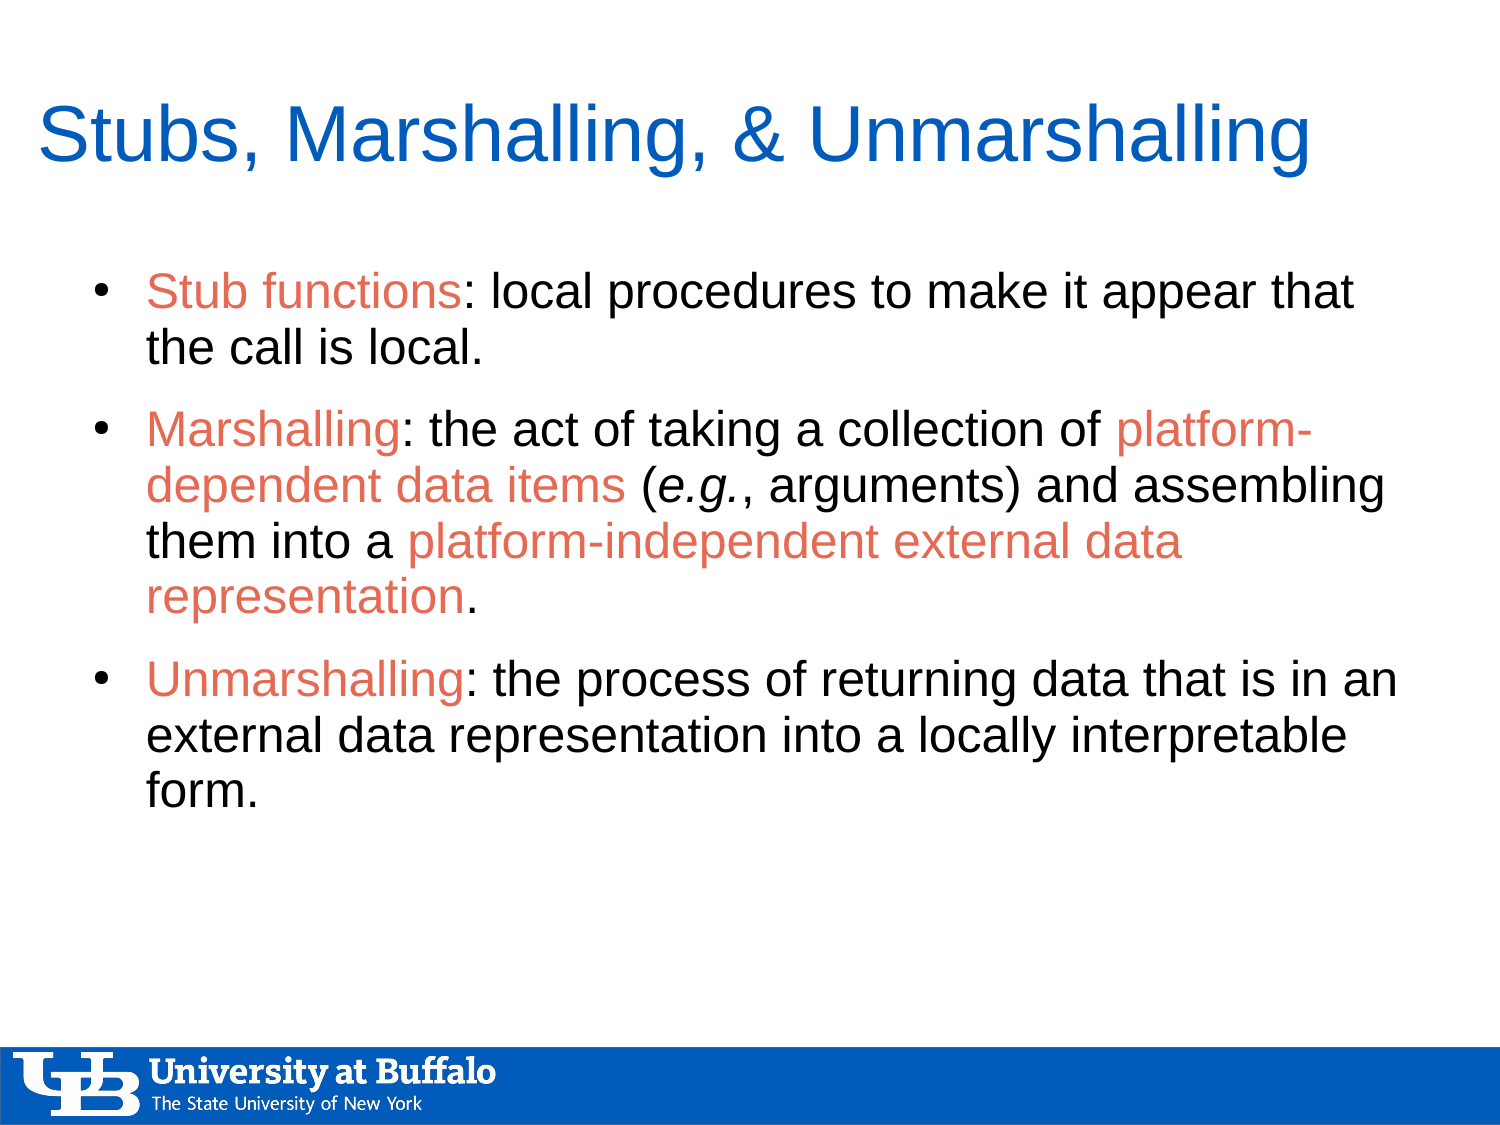

# Stubs, Marshalling, & Unmarshalling
Stub functions: local procedures to make it appear that the call is local.
Marshalling: the act of taking a collection of platform-dependent data items (e.g., arguments) and assembling them into a platform-independent external data representation.
Unmarshalling: the process of returning data that is in an external data representation into a locally interpretable form.